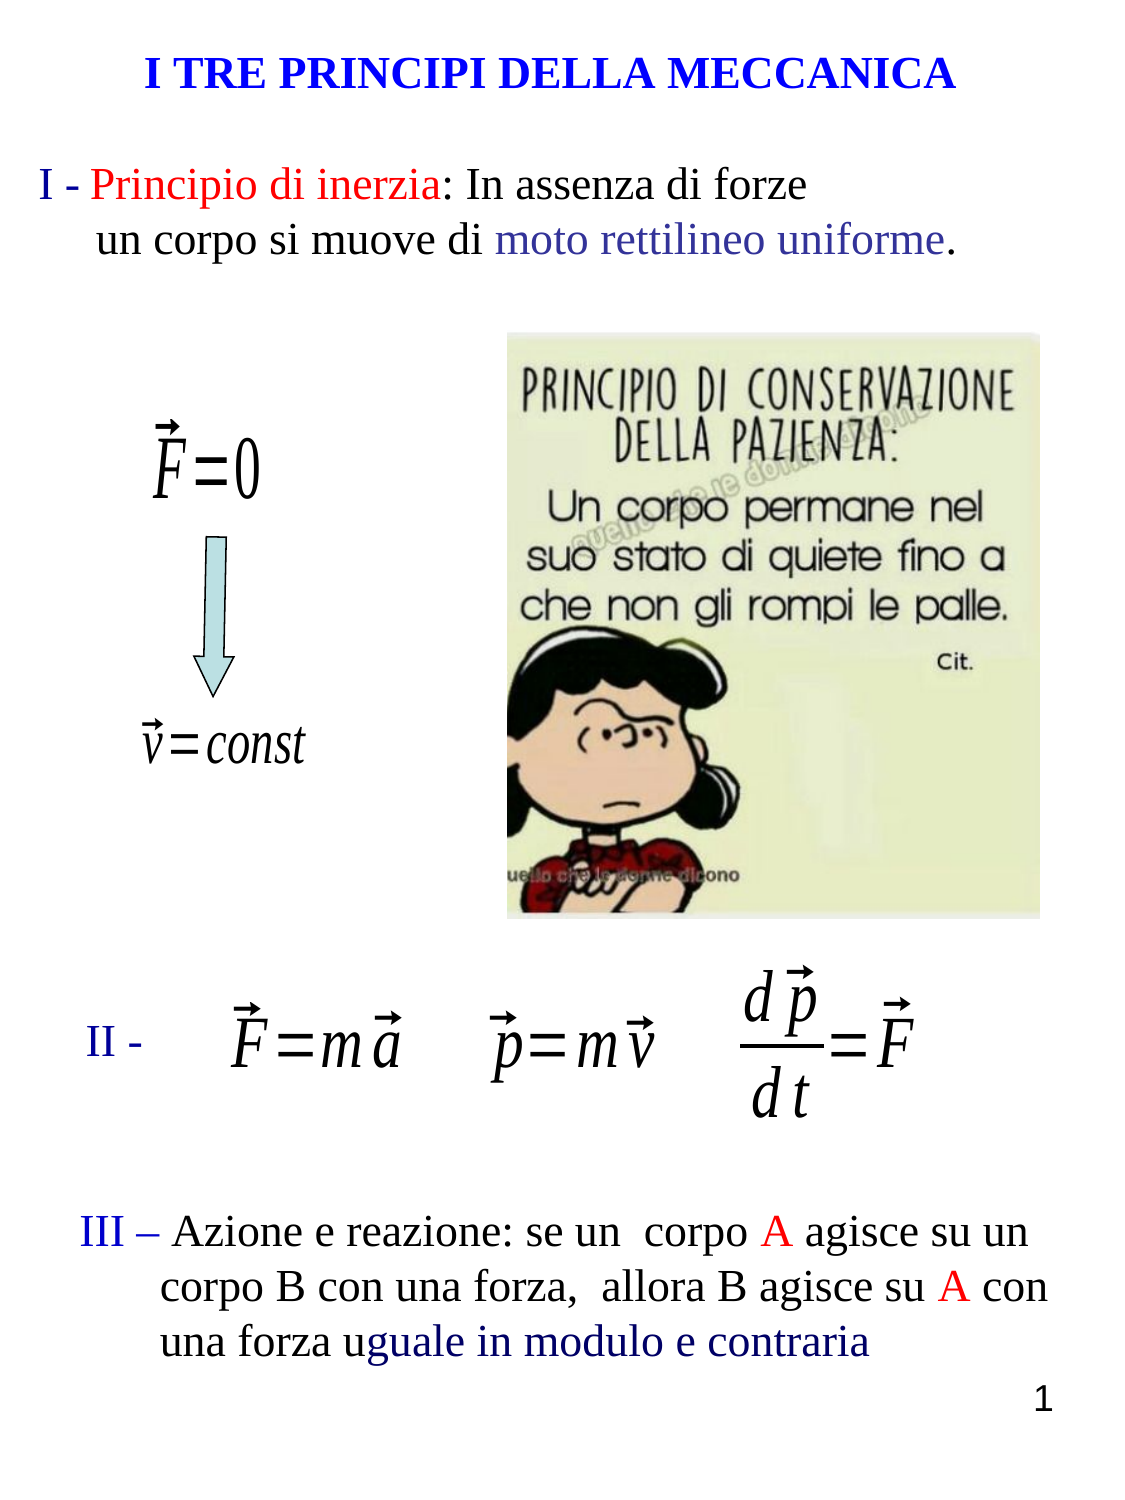

I TRE PRINCIPI DELLA MECCANICA
I - Principio di inerzia: In assenza di forze
 un corpo si muove di moto rettilineo uniforme.
II -
III – Azione e reazione: se un corpo A agisce su un
 corpo B con una forza, allora B agisce su A con
 una forza uguale in modulo e contraria
P2 Forze e Lavoro
1